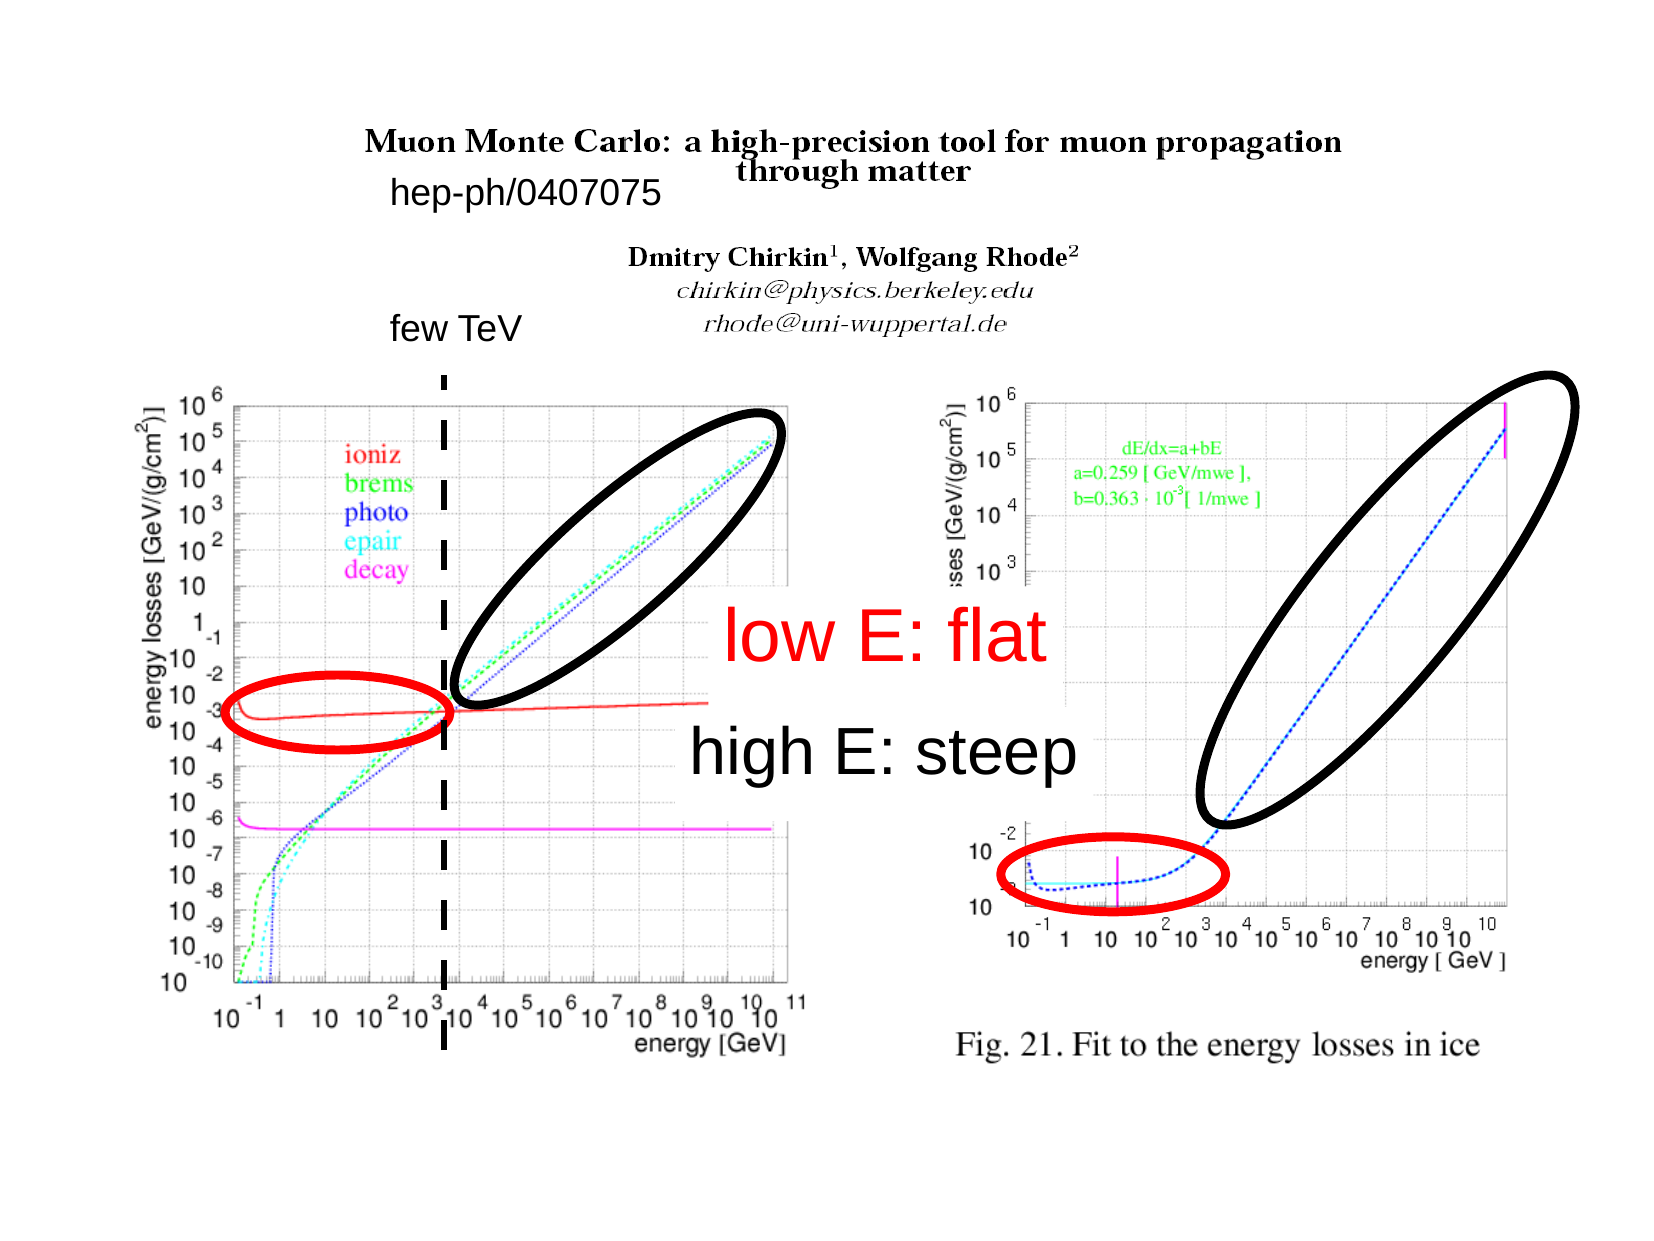

hep-ph/0407075
few TeV
high E: steep
low E: flat